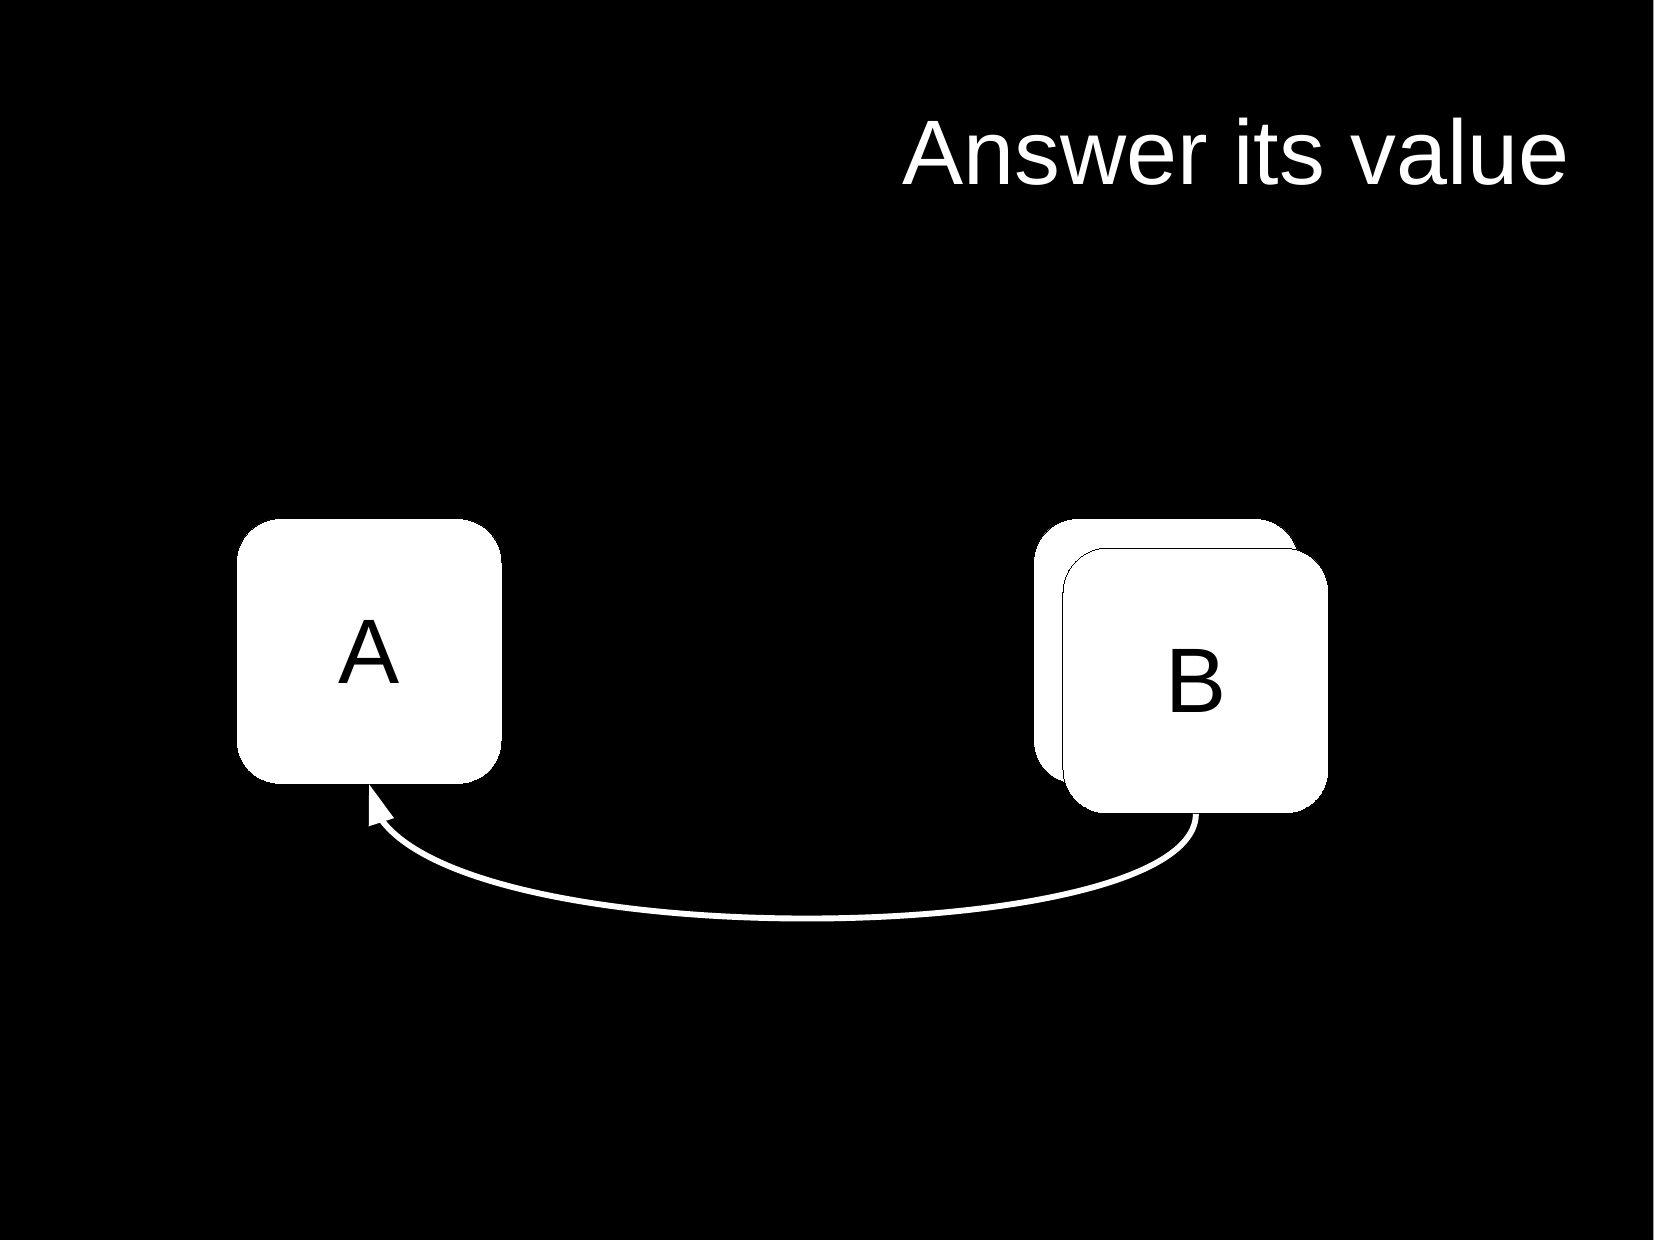

# Answer its value
A
A
B